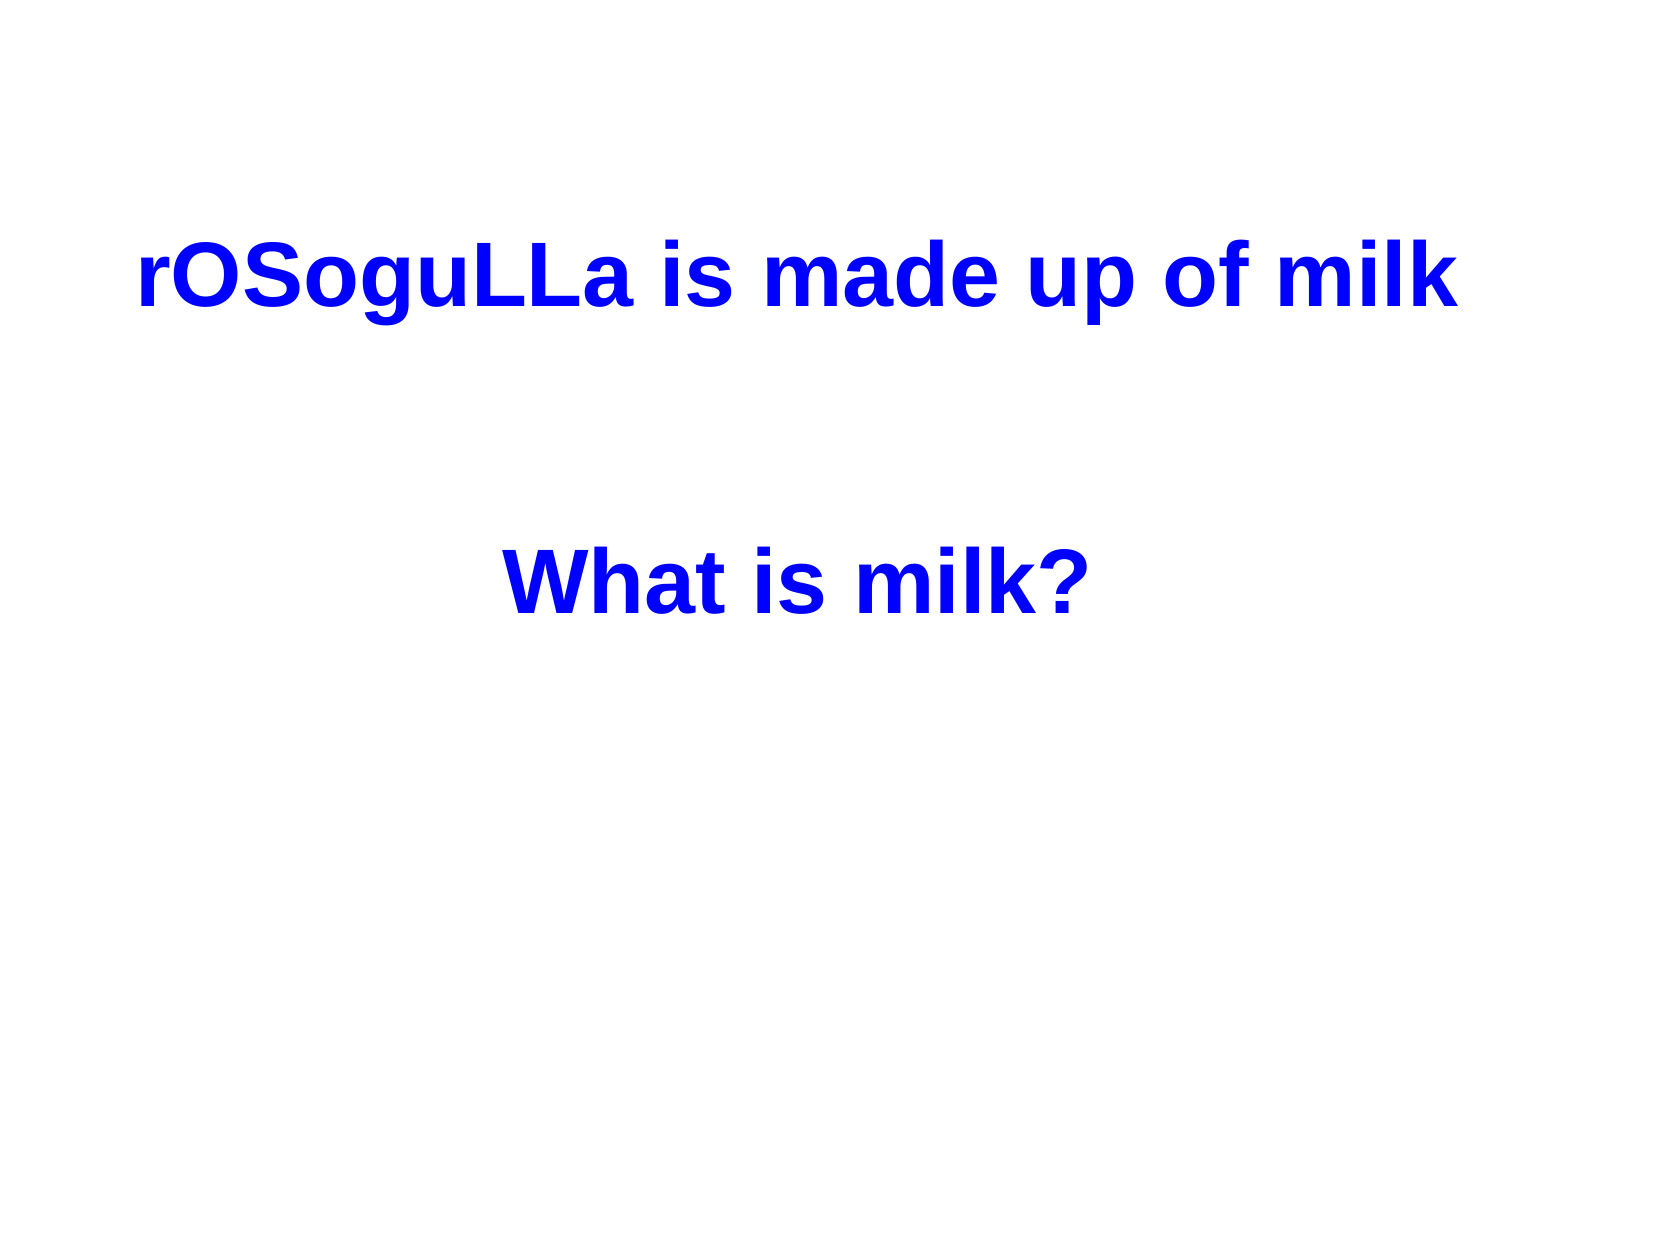

# rOSoguLLa is made up of milk What is milk?